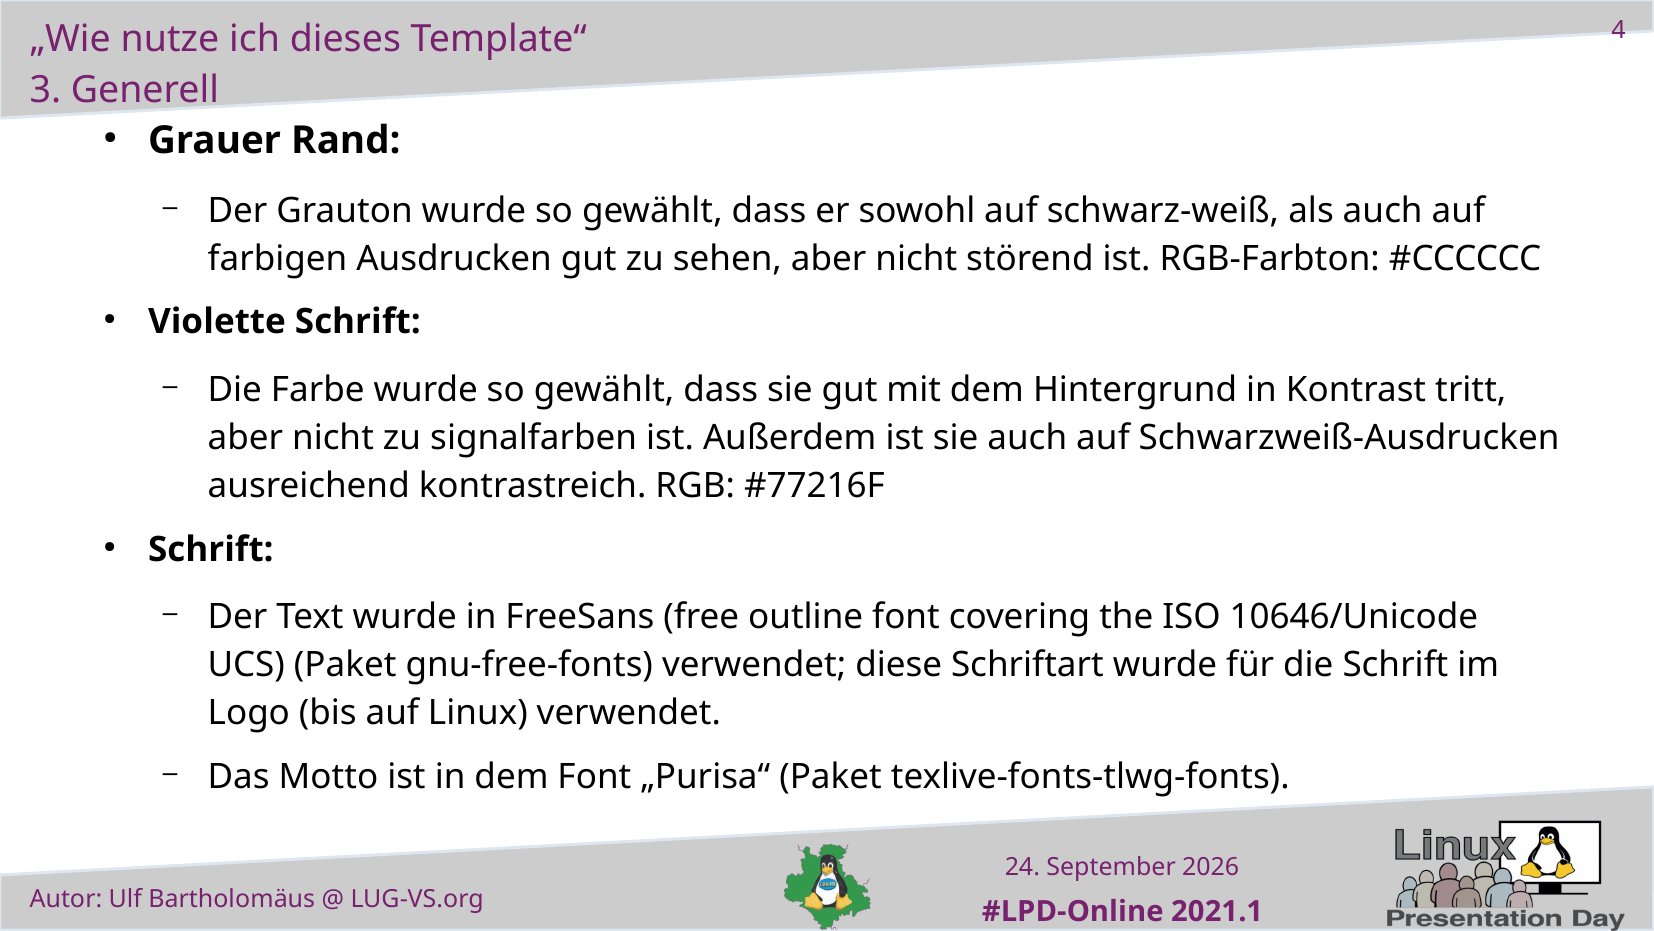

# „Wie nutze ich dieses Template“ 3. Generell
4
Grauer Rand:
Der Grauton wurde so gewählt, dass er sowohl auf schwarz-weiß, als auch auf farbigen Ausdrucken gut zu sehen, aber nicht störend ist. RGB-Farbton: #CCCCCC
Violette Schrift:
Die Farbe wurde so gewählt, dass sie gut mit dem Hintergrund in Kontrast tritt, aber nicht zu signalfarben ist. Außerdem ist sie auch auf Schwarzweiß-Ausdrucken ausreichend kontrastreich. RGB: #77216F
Schrift:
Der Text wurde in FreeSans (free outline font covering the ISO 10646/Unicode UCS) (Paket gnu-free-fonts) verwendet; diese Schriftart wurde für die Schrift im Logo (bis auf Linux) verwendet.
Das Motto ist in dem Font „Purisa“ (Paket texlive-fonts-tlwg-fonts).
Autor: Ulf Bartholomäus @ LUG-VS.org